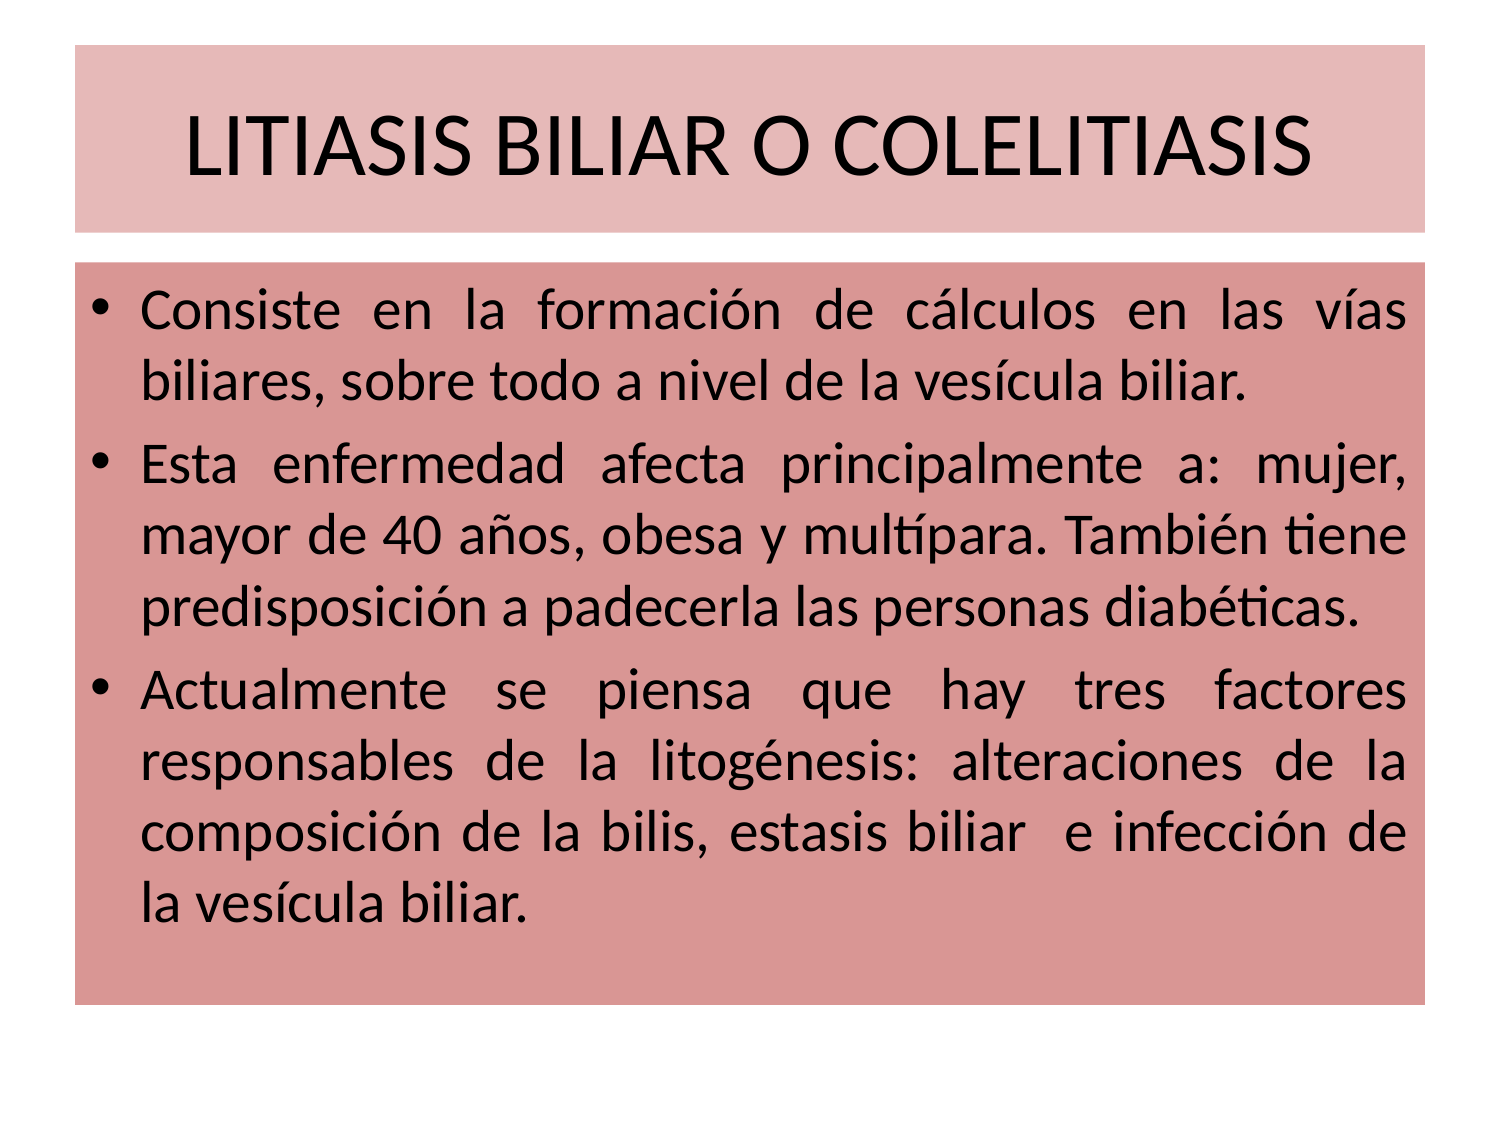

# LITIASIS BILIAR O COLELITIASIS
Consiste en la formación de cálculos en las vías biliares, sobre todo a nivel de la vesícula biliar.
Esta enfermedad afecta principalmente a: mujer, mayor de 40 años, obesa y multípara. También tiene predisposición a padecerla las personas diabéticas.
Actualmente se piensa que hay tres factores responsables de la litogénesis: alteraciones de la composición de la bilis, estasis biliar e infección de la vesícula biliar.